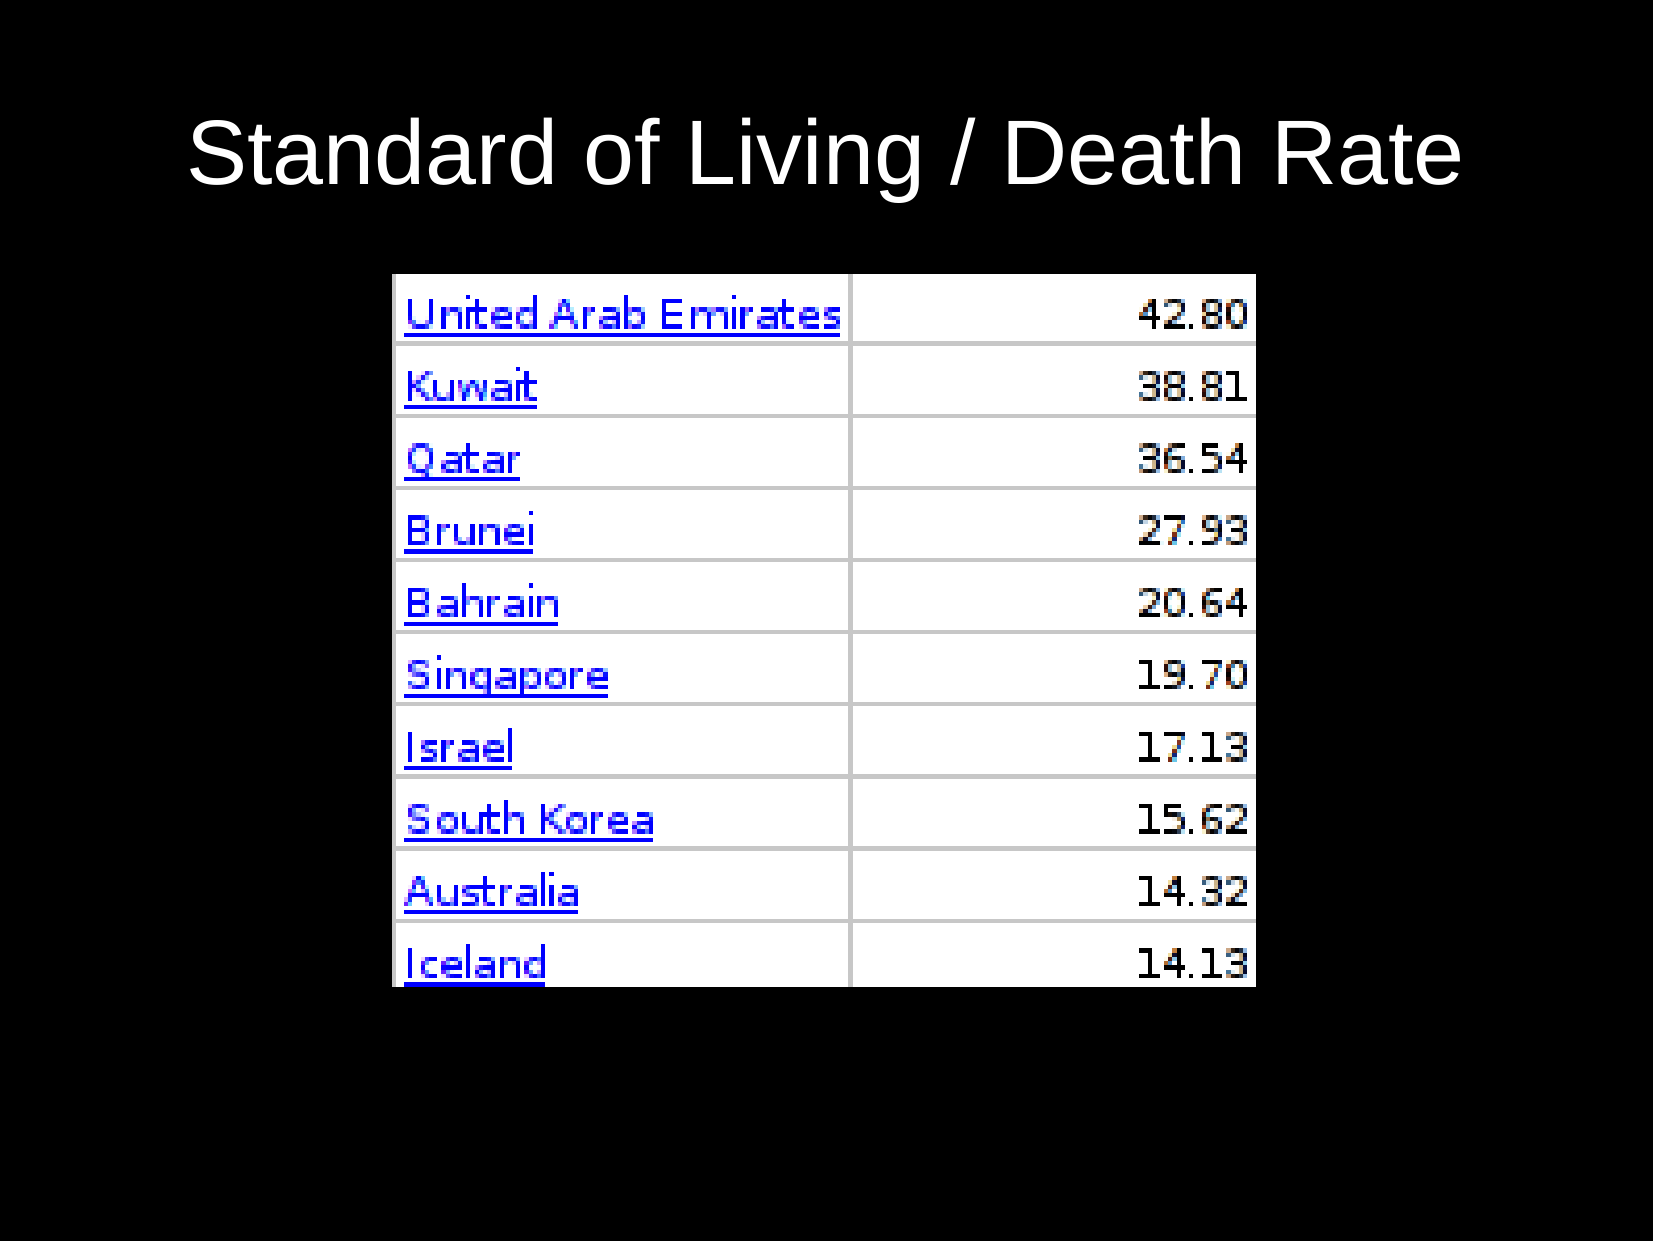

# Standard of Living / Death Rate